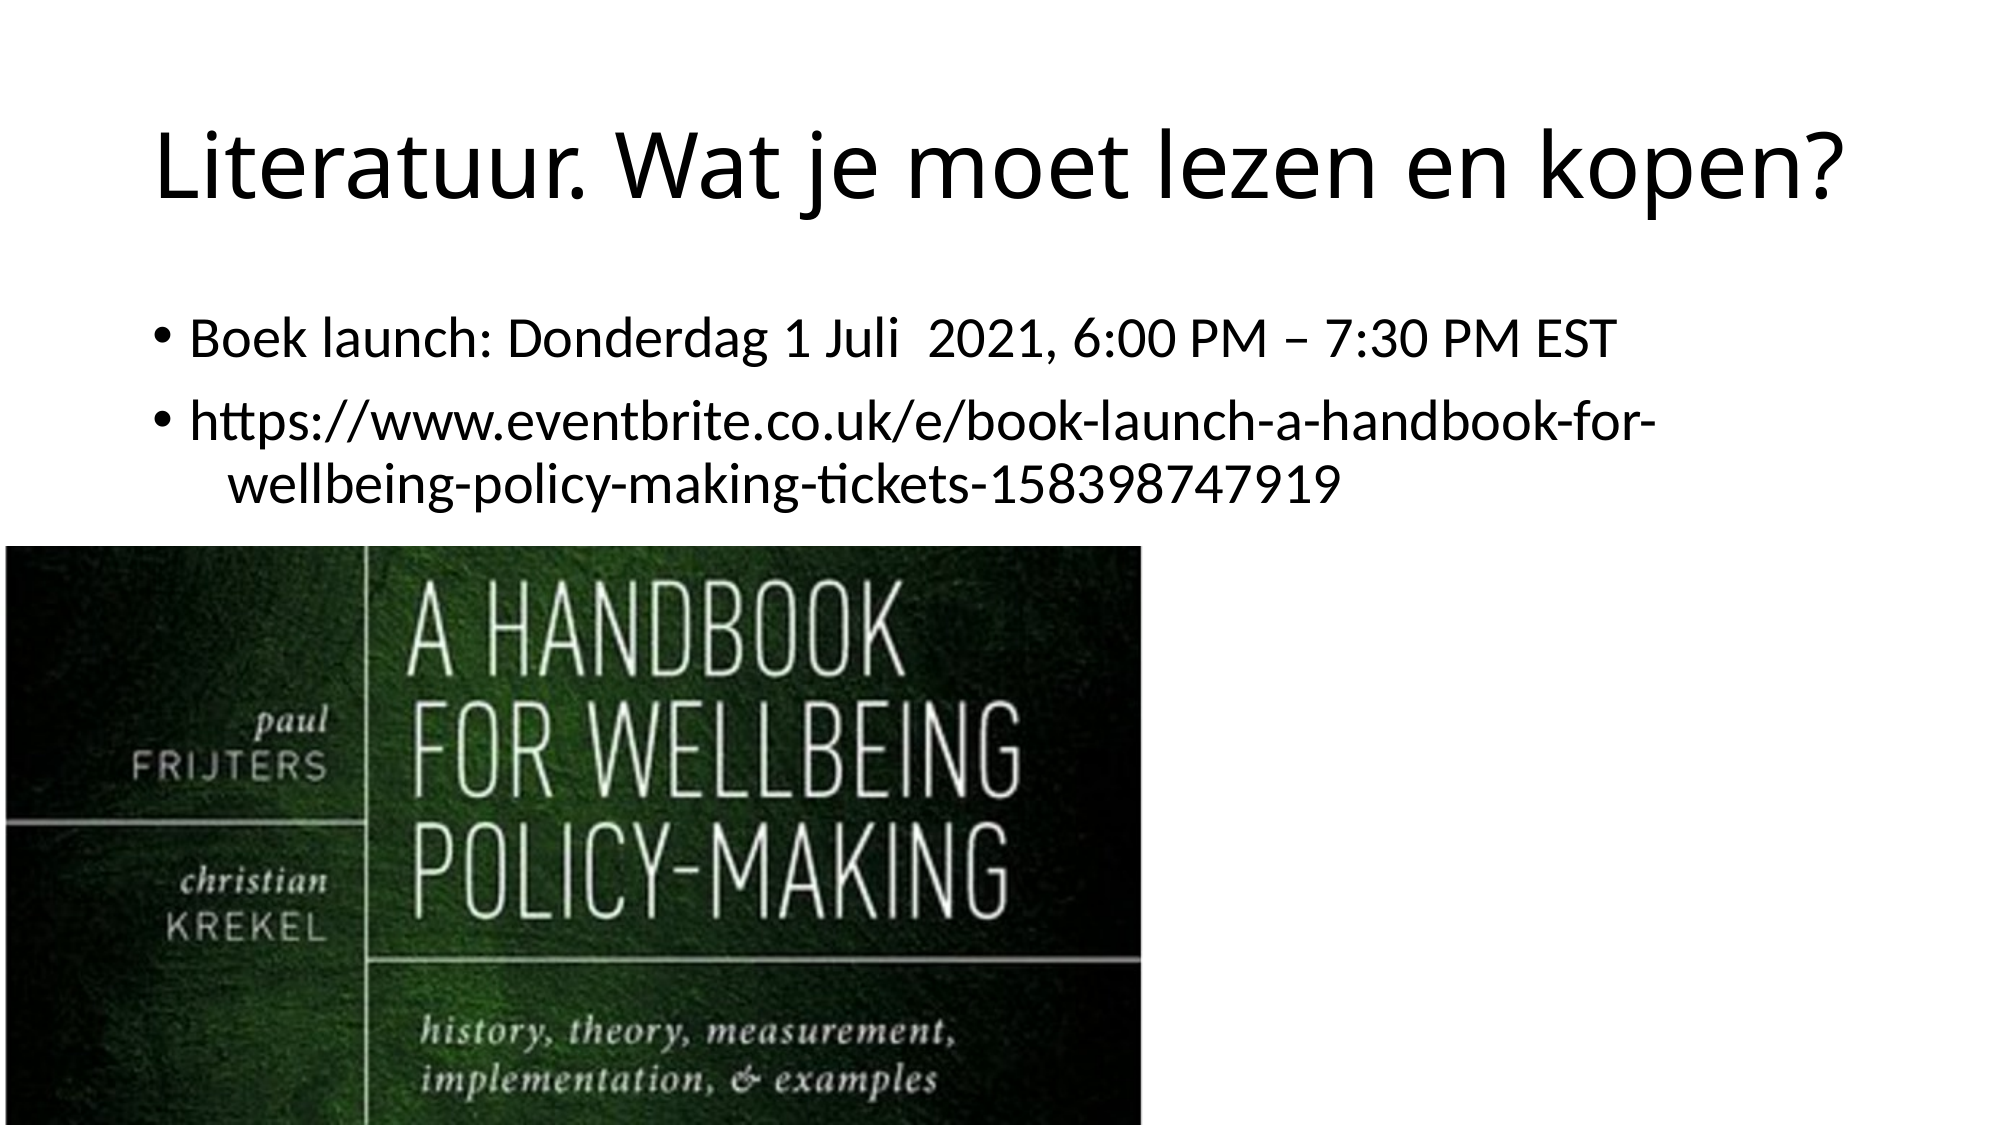

# Literatuur. Wat je moet lezen en kopen?
Boek launch: Donderdag 1 Juli 2021, 6:00 PM – 7:30 PM EST
https://www.eventbrite.co.uk/e/book-launch-a-handbook-for-wellbeing-policy-making-tickets-158398747919